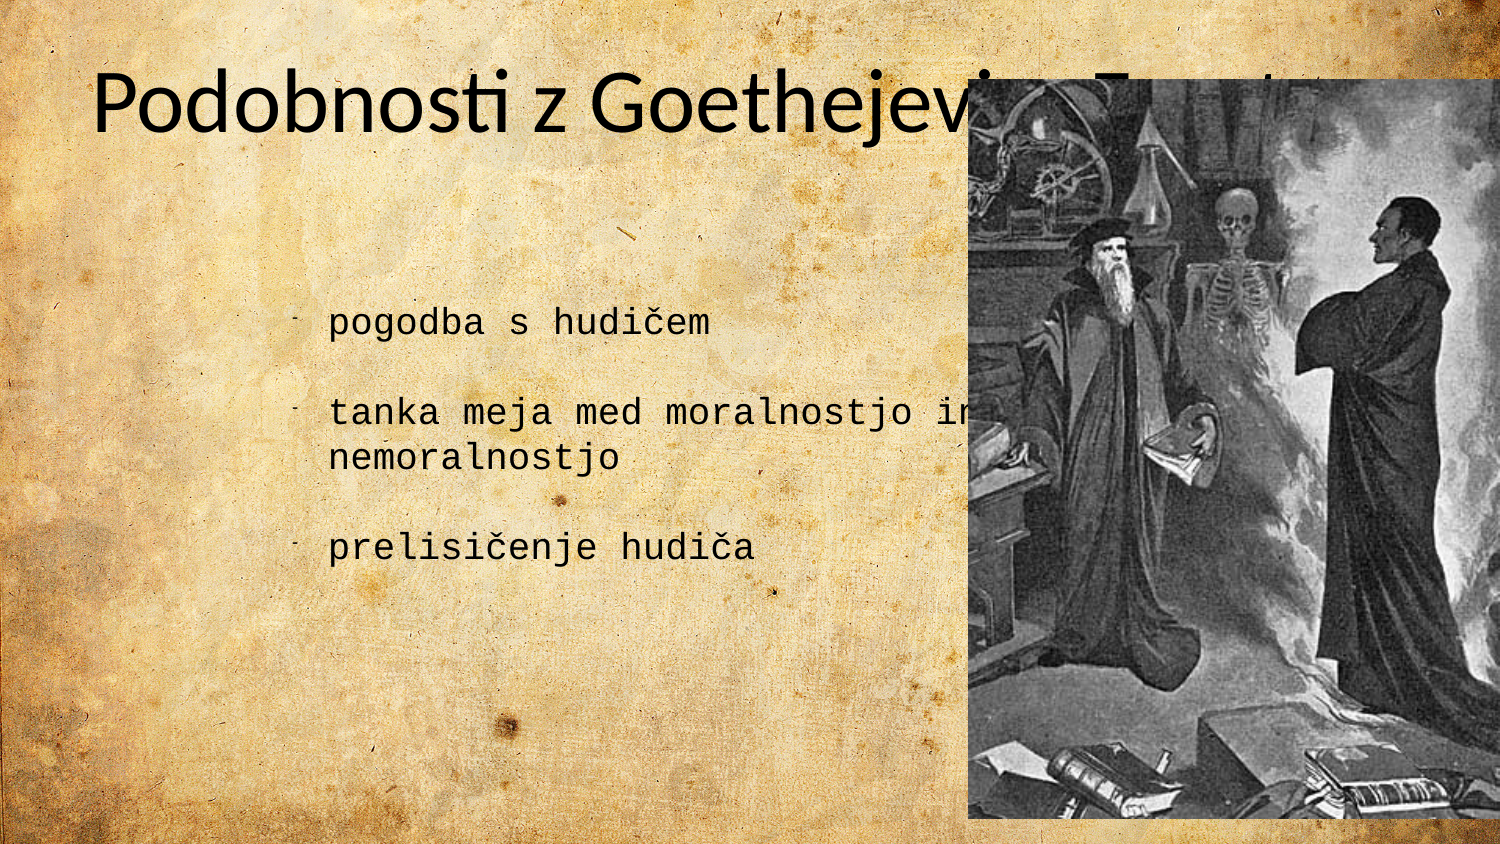

# Podobnosti z Goethejevim Faustom
pogodba s hudičem
tanka meja med moralnostjo in nemoralnostjo
prelisičenje hudiča